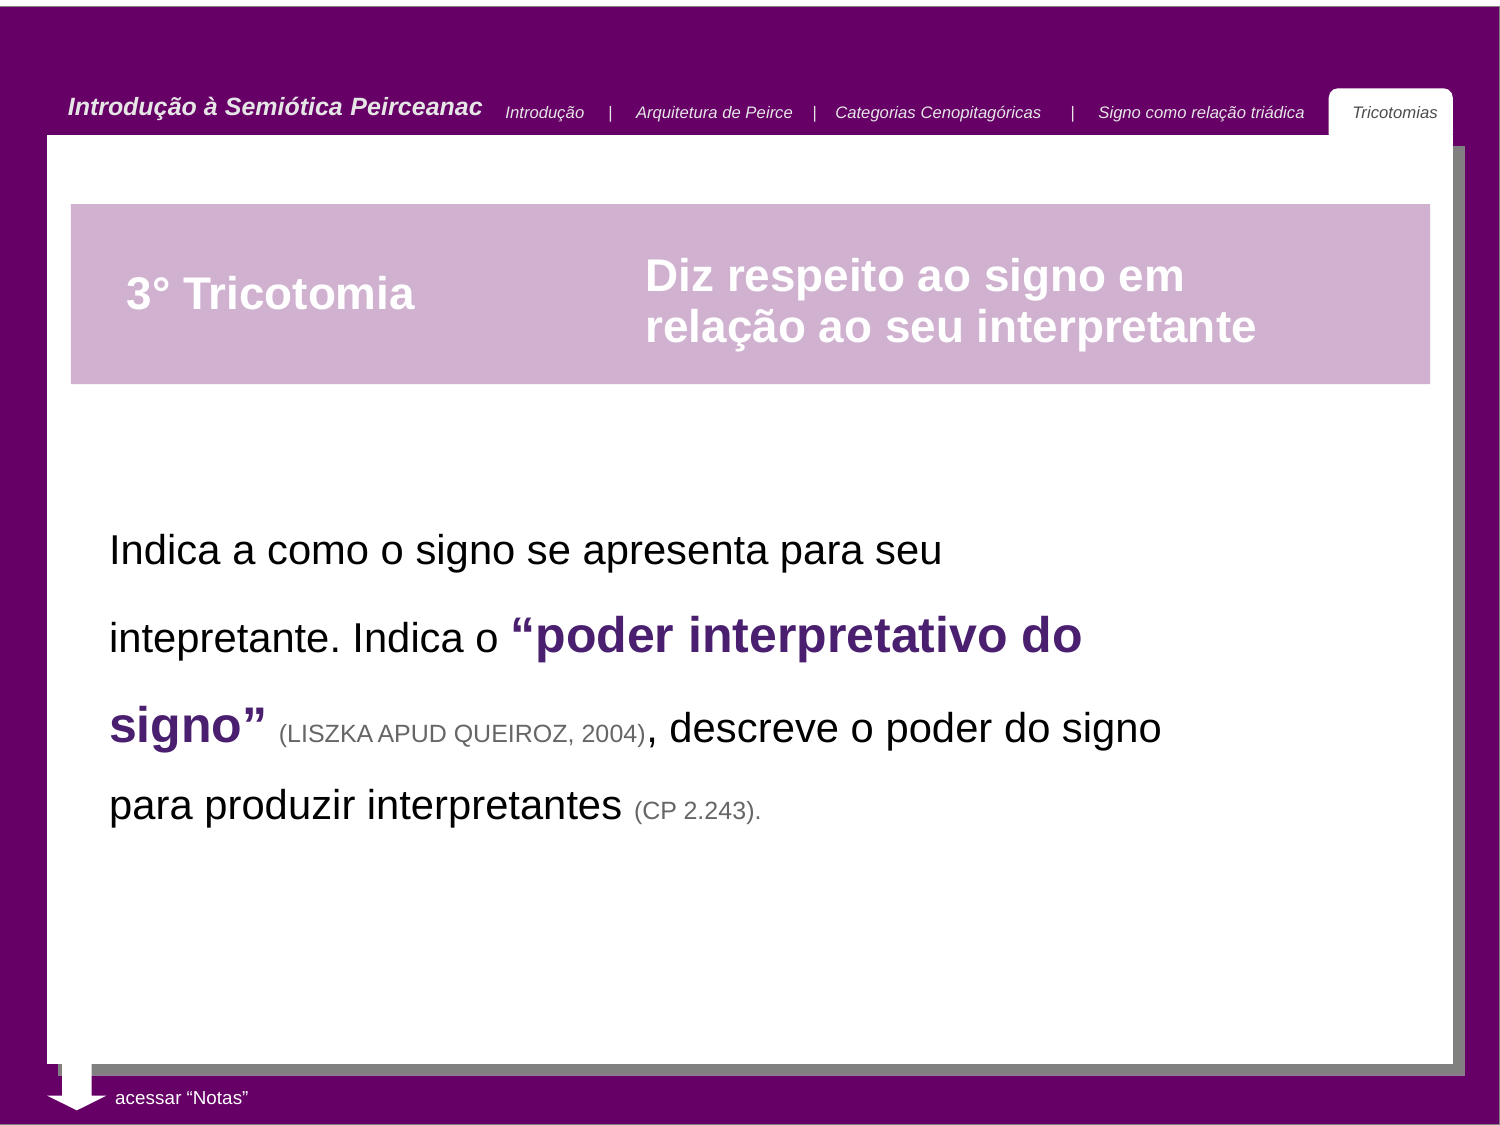

Diz respeito ao signo em
relação ao seu interpretante
3° Tricotomia
Indica a como o signo se apresenta para seu intepretante. Indica o “poder interpretativo do signo” (LISZKA APUD QUEIROZ, 2004), descreve o poder do signo para produzir interpretantes (CP 2.243).
acessar “Notas”